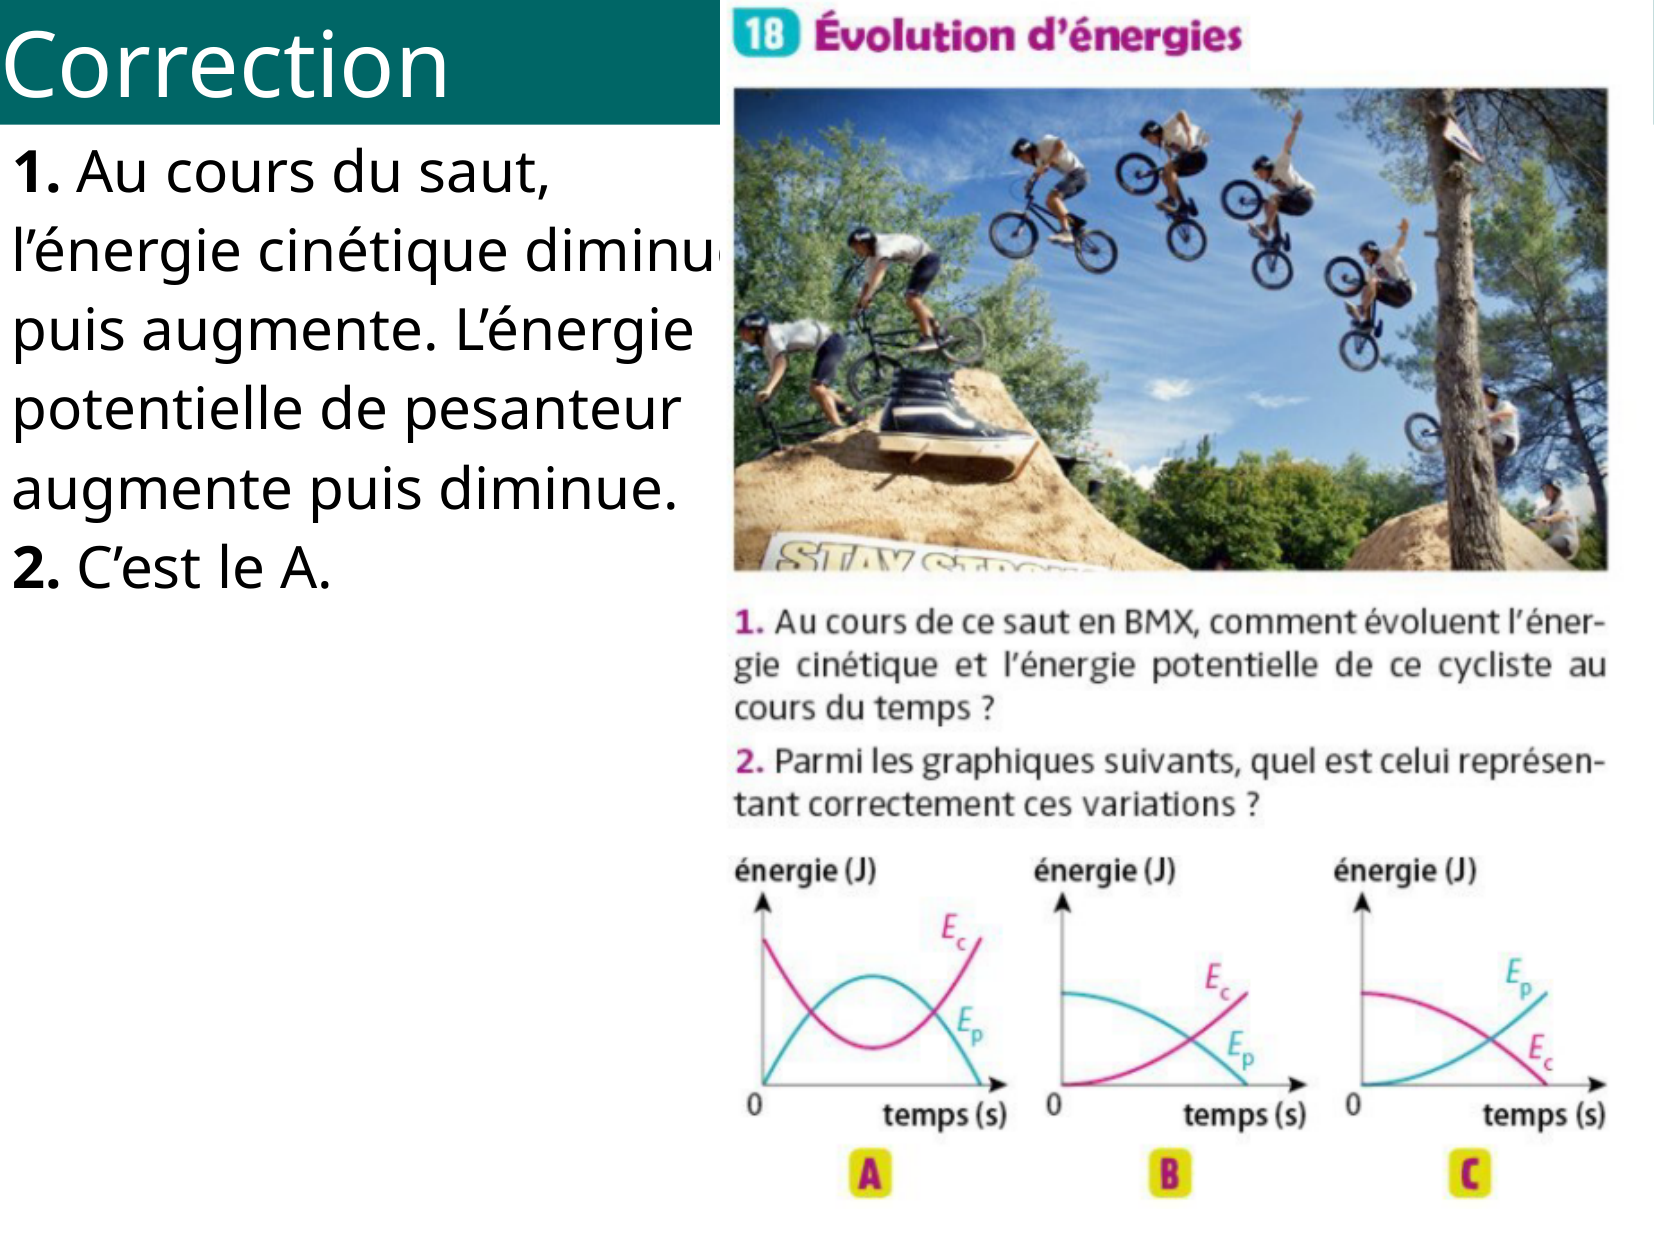

# Correction
1. Au cours du saut,
l’énergie cinétique diminue
puis augmente. L’énergie
potentielle de pesanteur
augmente puis diminue.
2. C’est le A.